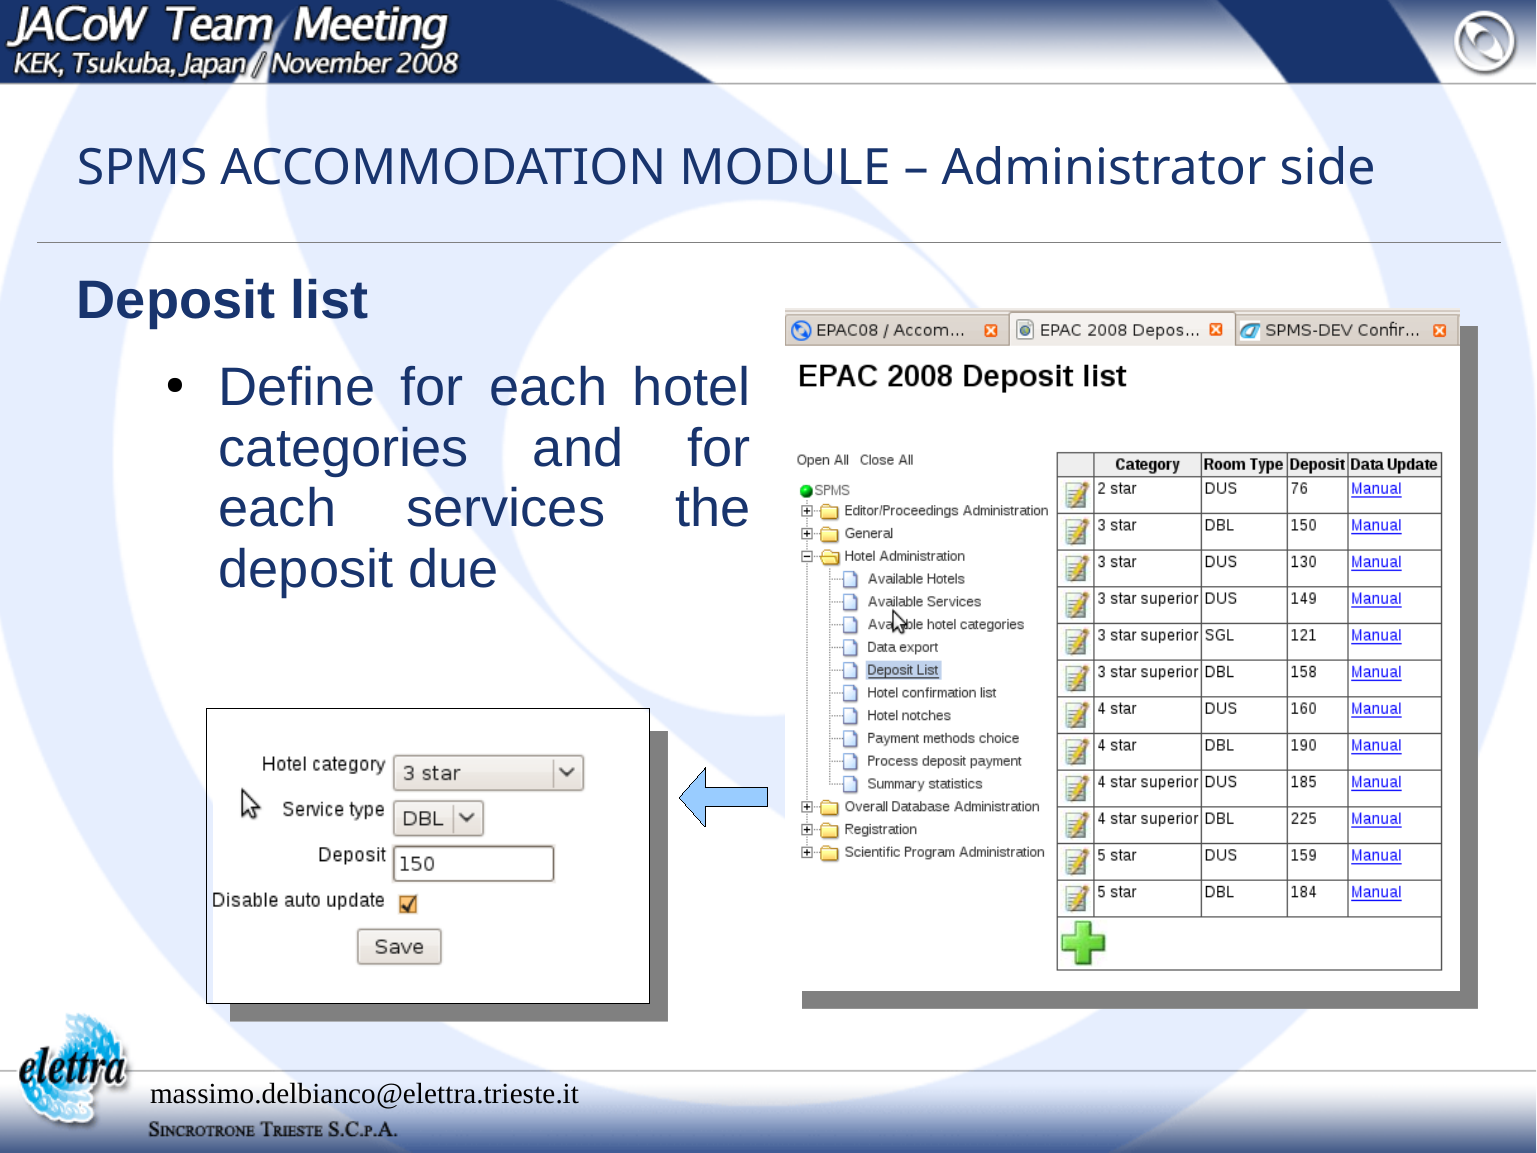

# SPMS ACCOMMODATION MODULE – Administrator side
Deposit list
Define for each hotel categories and for each services the deposit due